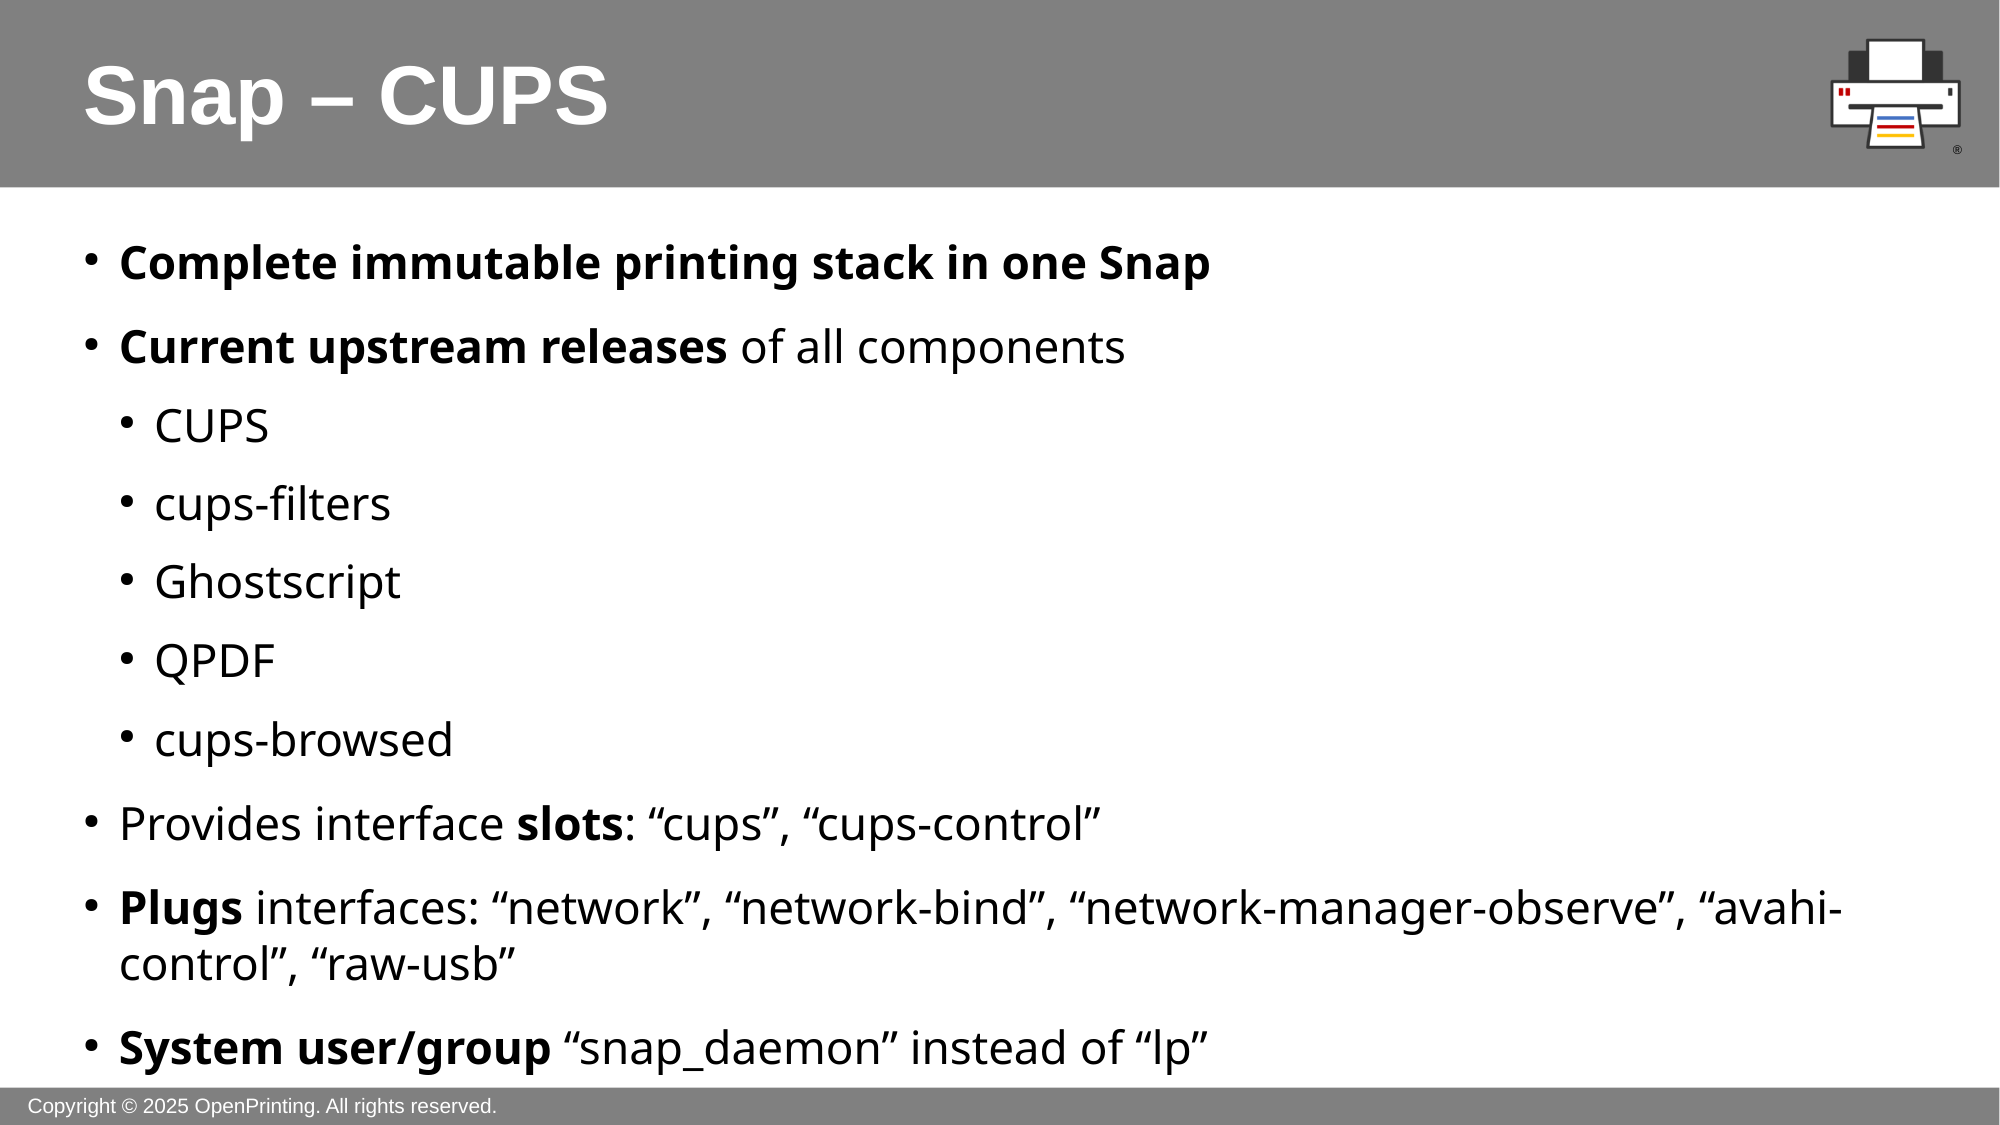

Snap – CUPS
# Complete immutable printing stack in one Snap
Current upstream releases of all components
CUPS
cups-filters
Ghostscript
QPDF
cups-browsed
Provides interface slots: “cups”, “cups-control”
Plugs interfaces: “network”, “network-bind”, “network-manager-observe”, “avahi-control”, “raw-usb”
System user/group “snap_daemon” instead of “lp”